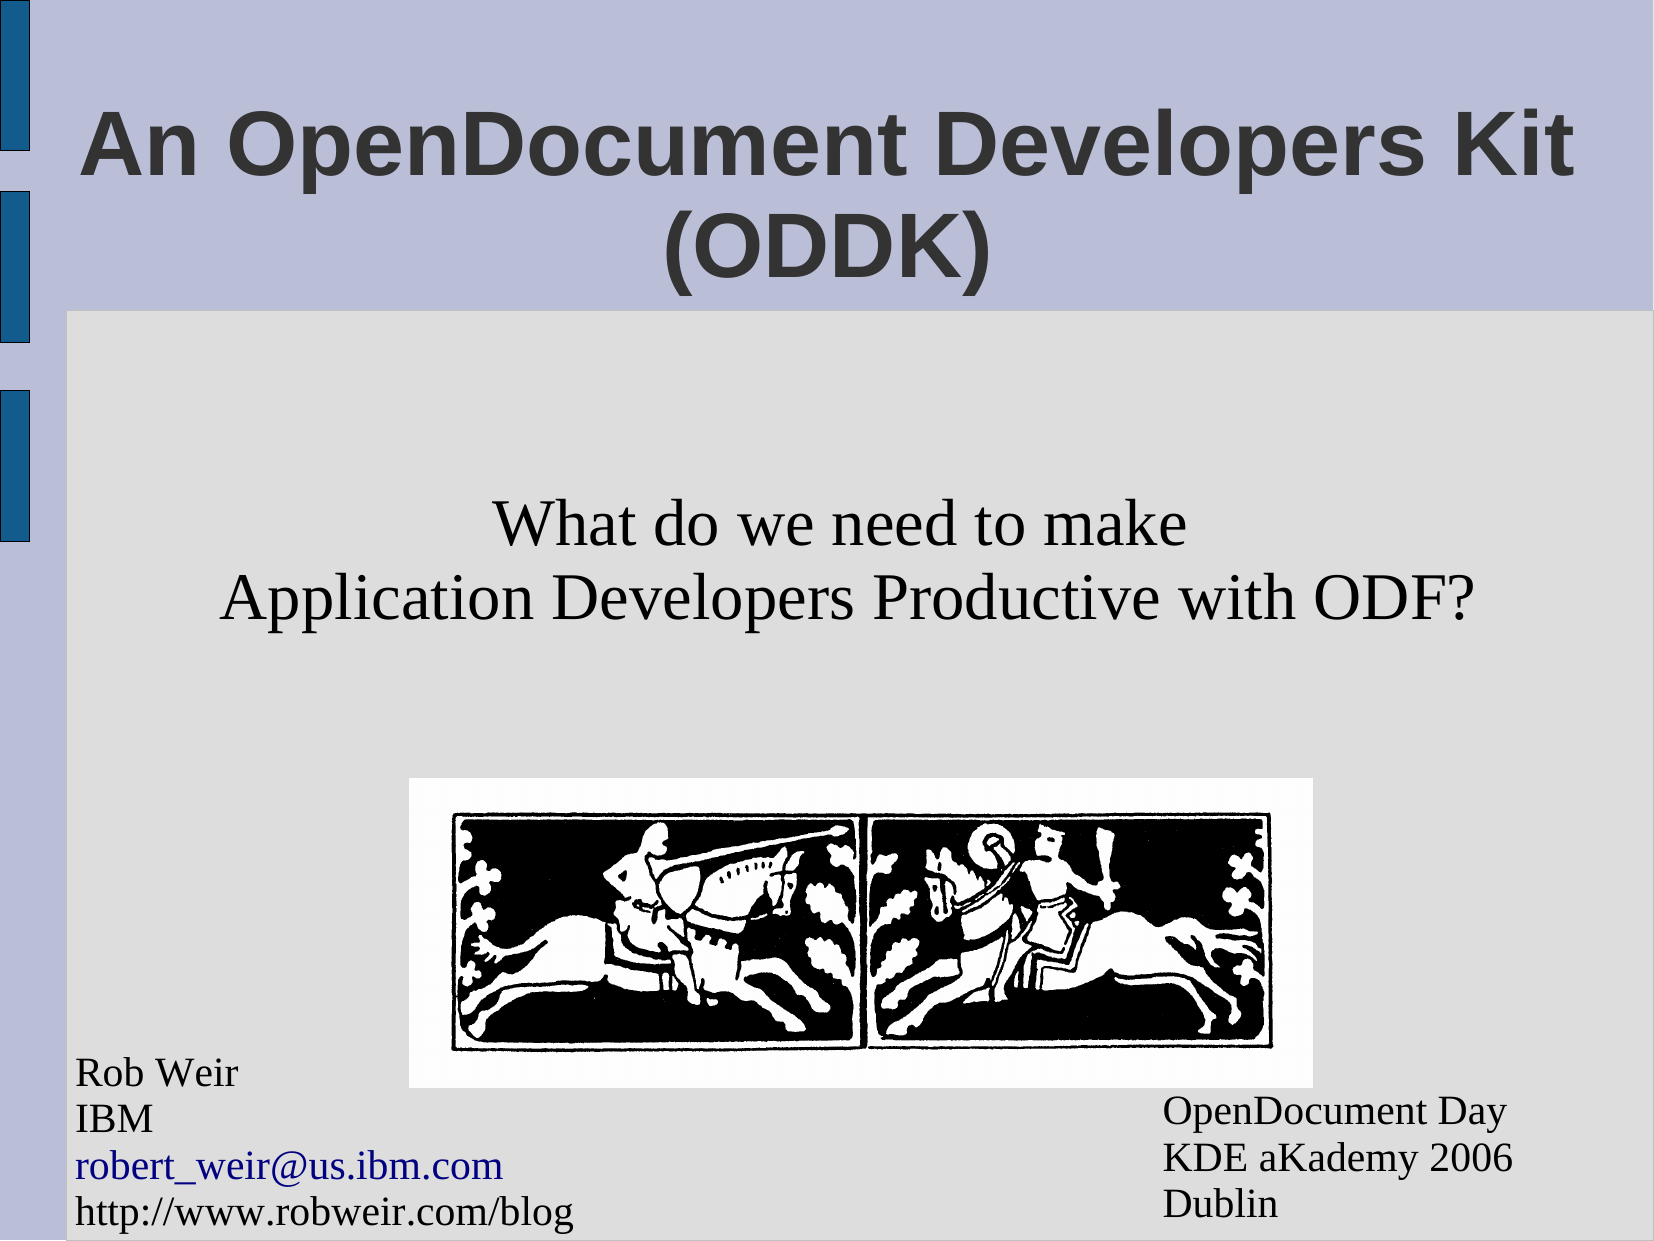

# An OpenDocument Developers Kit (ODDK)
What do we need to make
Application Developers Productive with ODF?
Rob Weir
IBM
robert_weir@us.ibm.com
http://www.robweir.com/blog
OpenDocument Day
KDE aKademy 2006
Dublin